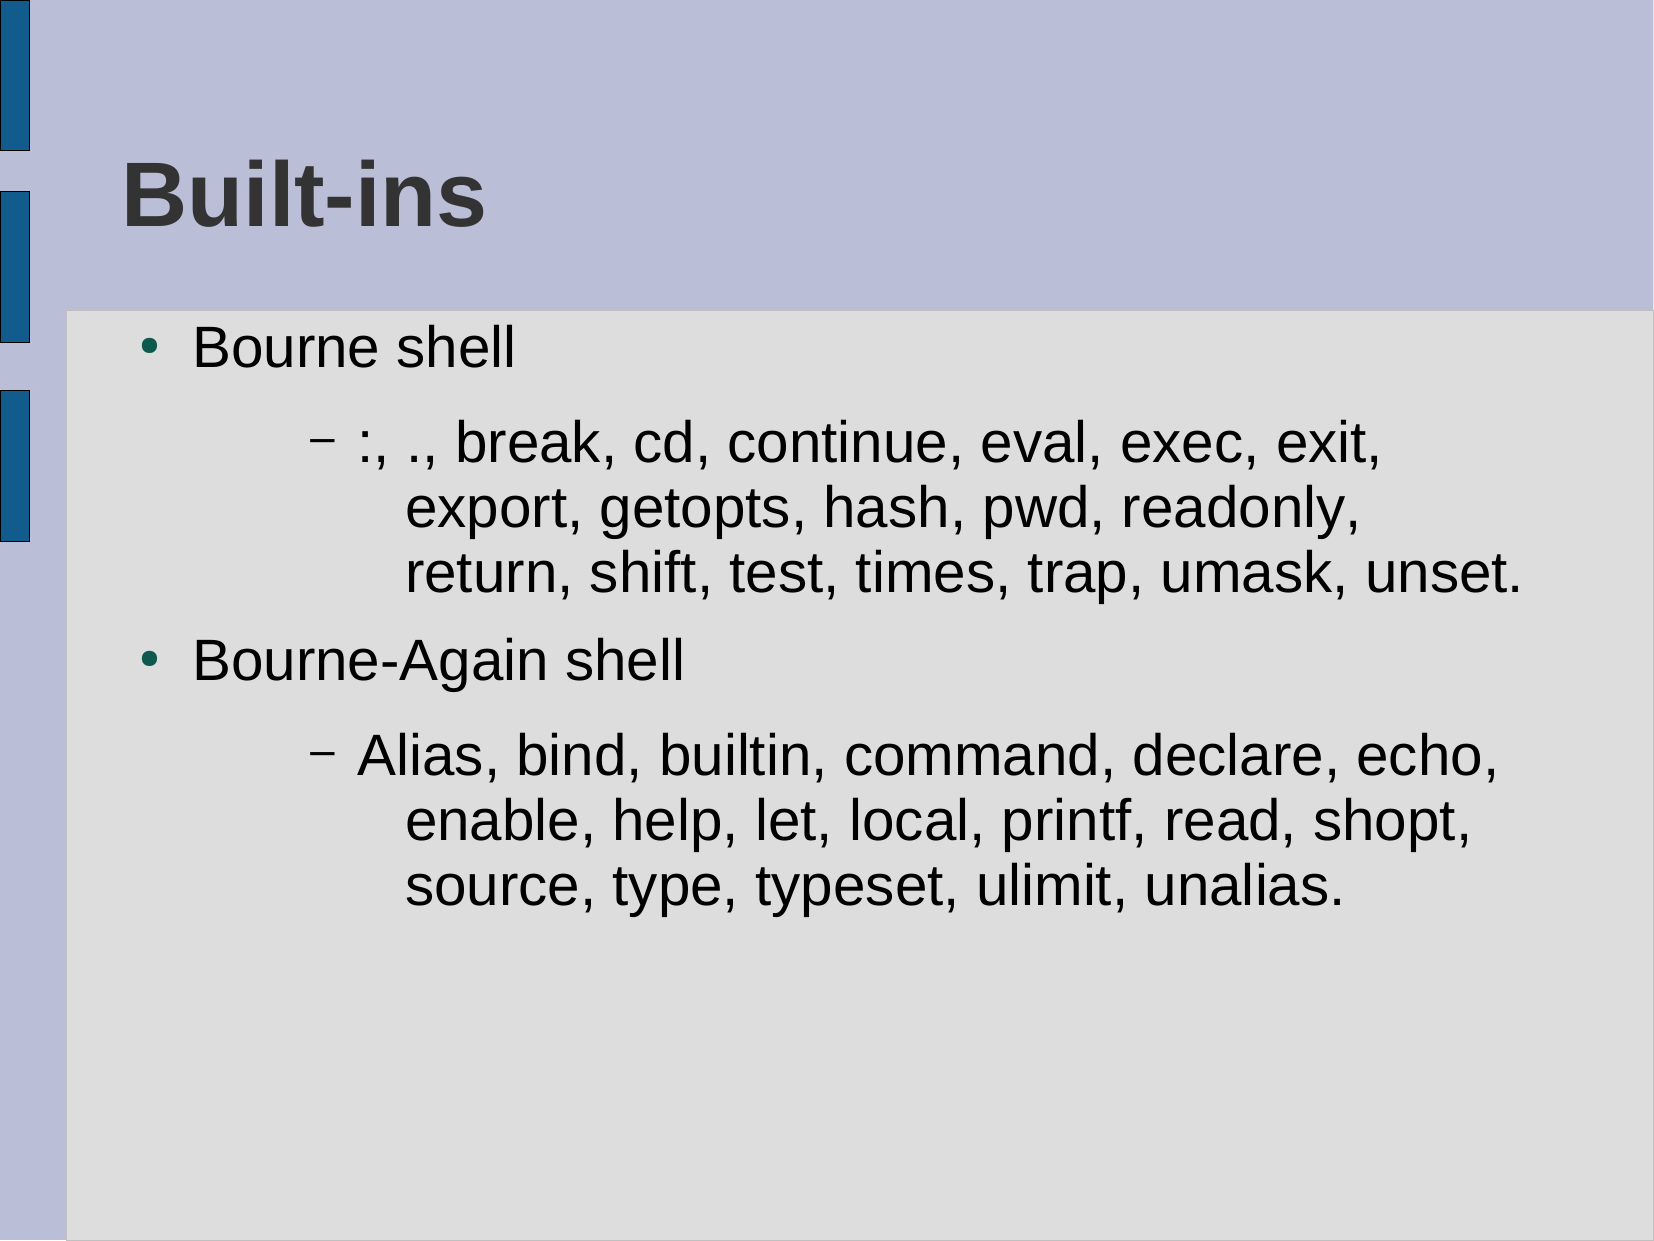

# Built-ins
Bourne shell
:, ., break, cd, continue, eval, exec, exit, export, getopts, hash, pwd, readonly, return, shift, test, times, trap, umask, unset.
Bourne-Again shell
Alias, bind, builtin, command, declare, echo, enable, help, let, local, printf, read, shopt, source, type, typeset, ulimit, unalias.